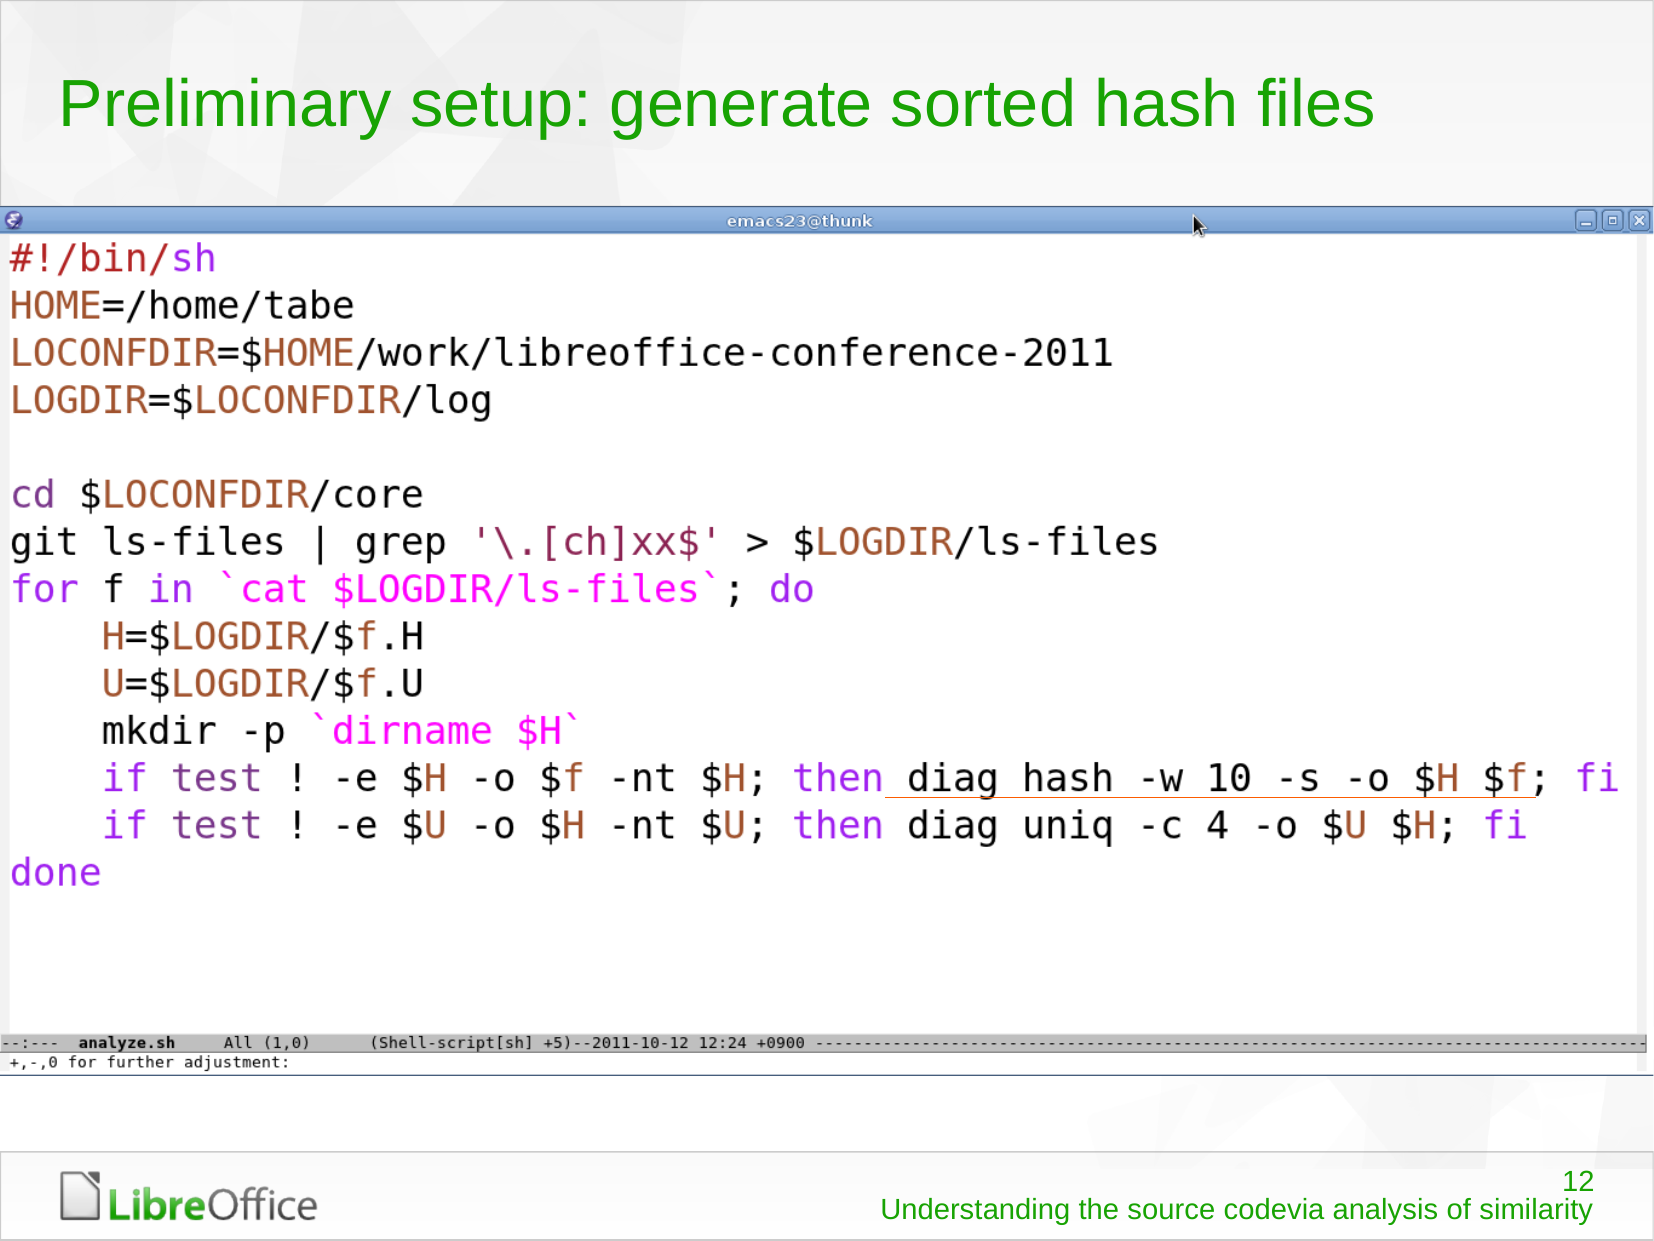

# Preliminary setup: generate sorted hash files
12
Understanding the source codevia analysis of similarity